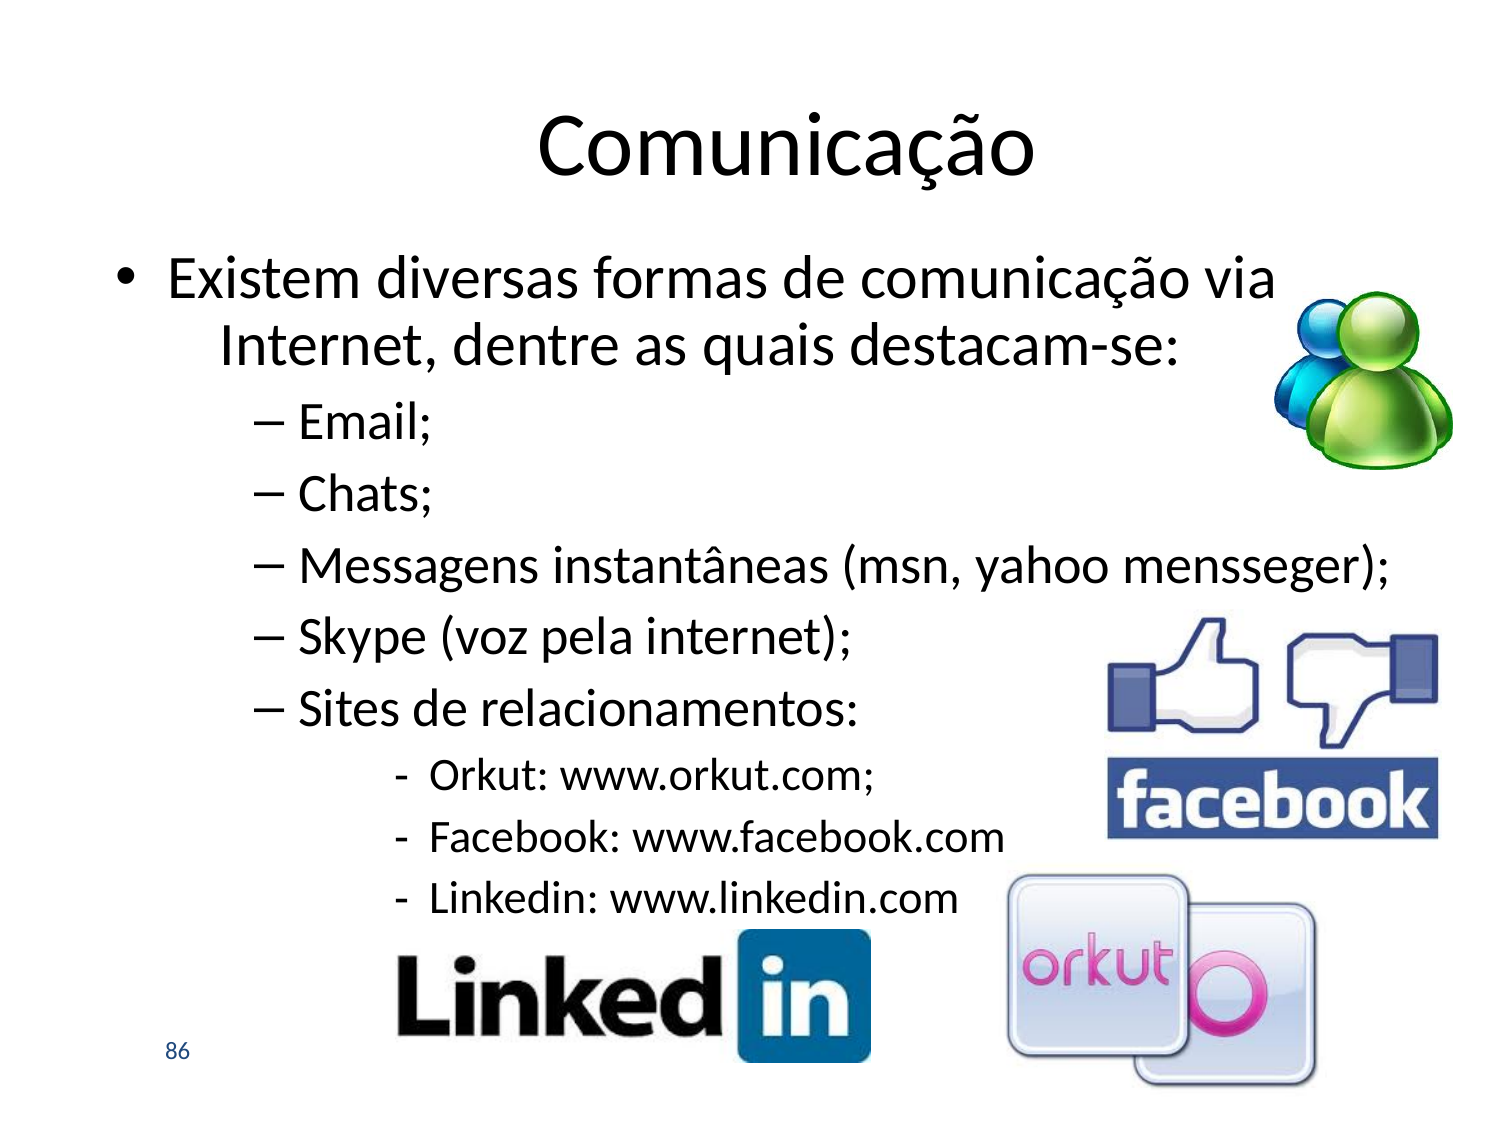

# Comunicação
Existem diversas formas de comunicação via Internet, dentre as quais destacam-se:
Email;
Chats;
Messagens instantâneas (msn, yahoo mensseger);
Skype (voz pela internet);
Sites de relacionamentos:
Orkut: www.orkut.com;
Facebook: www.facebook.com
Linkedin: www.linkedin.com